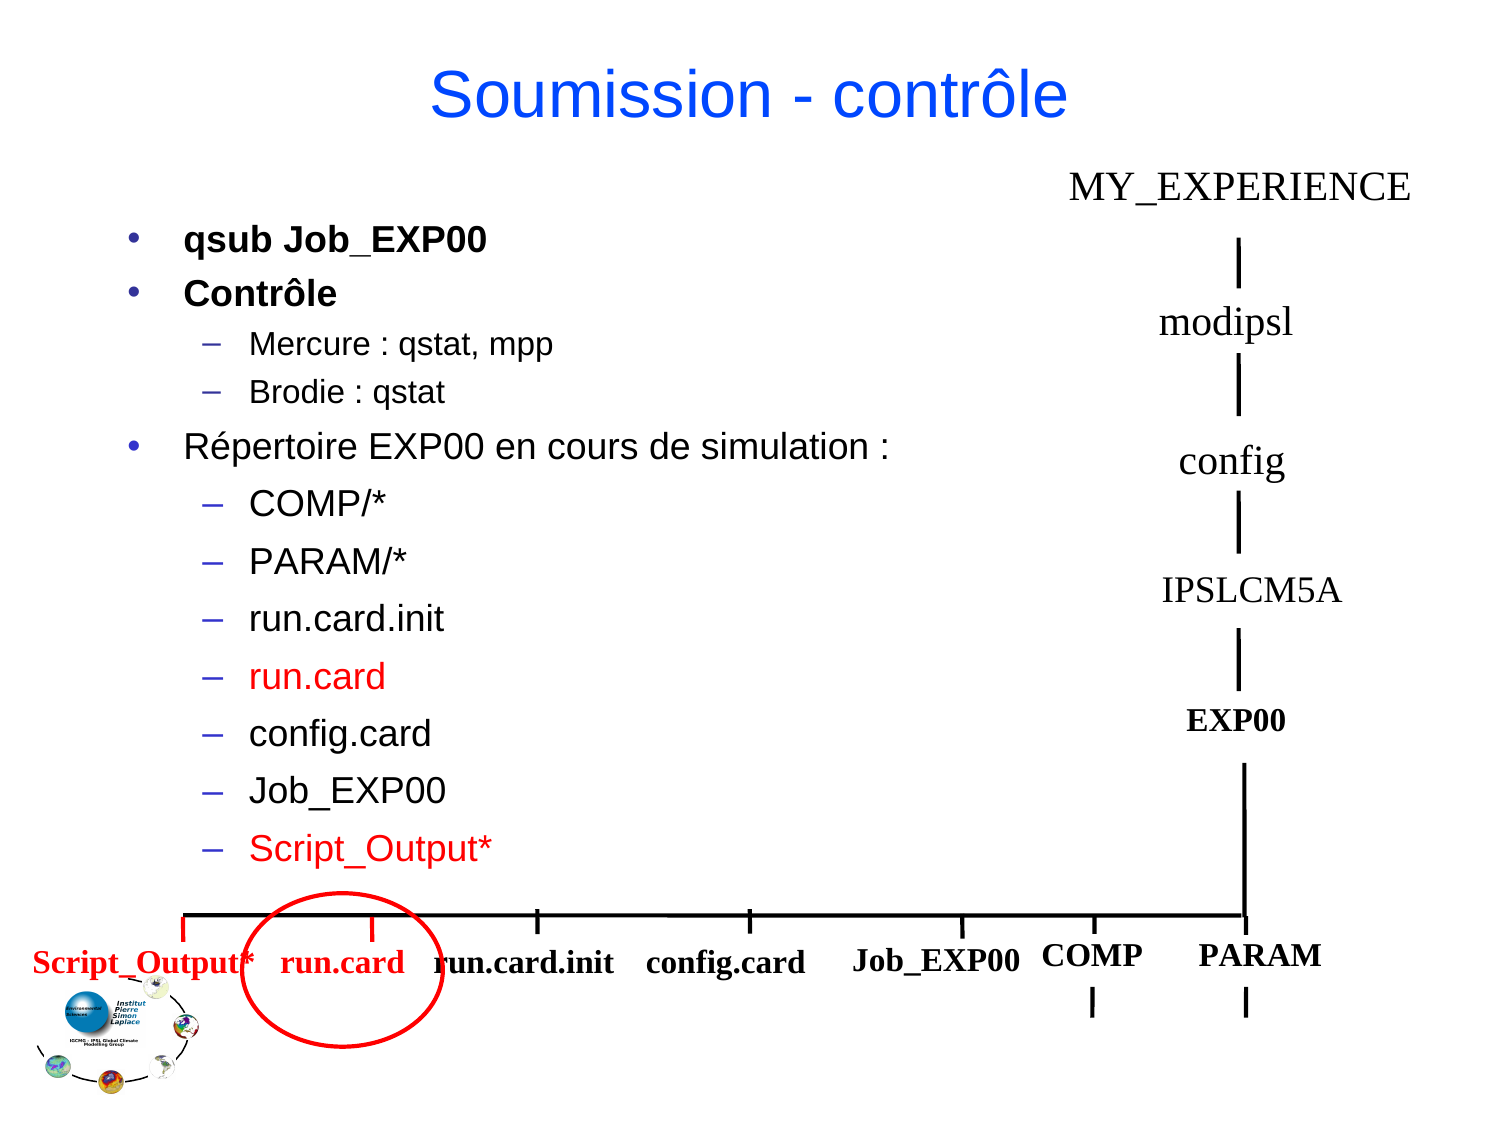

# Soumission - contrôle
MY_EXPERIENCE
modipsl
config
IPSLCM5A
EXP00
COMP
PARAM
qsub Job_EXP00
Contrôle
Mercure : qstat, mpp
Brodie : qstat
Répertoire EXP00 en cours de simulation :
COMP/*
PARAM/*
run.card.init
run.card
config.card
Job_EXP00
Script_Output*
Job_EXP00
Script_Output*
run.card
run.card.init
config.card